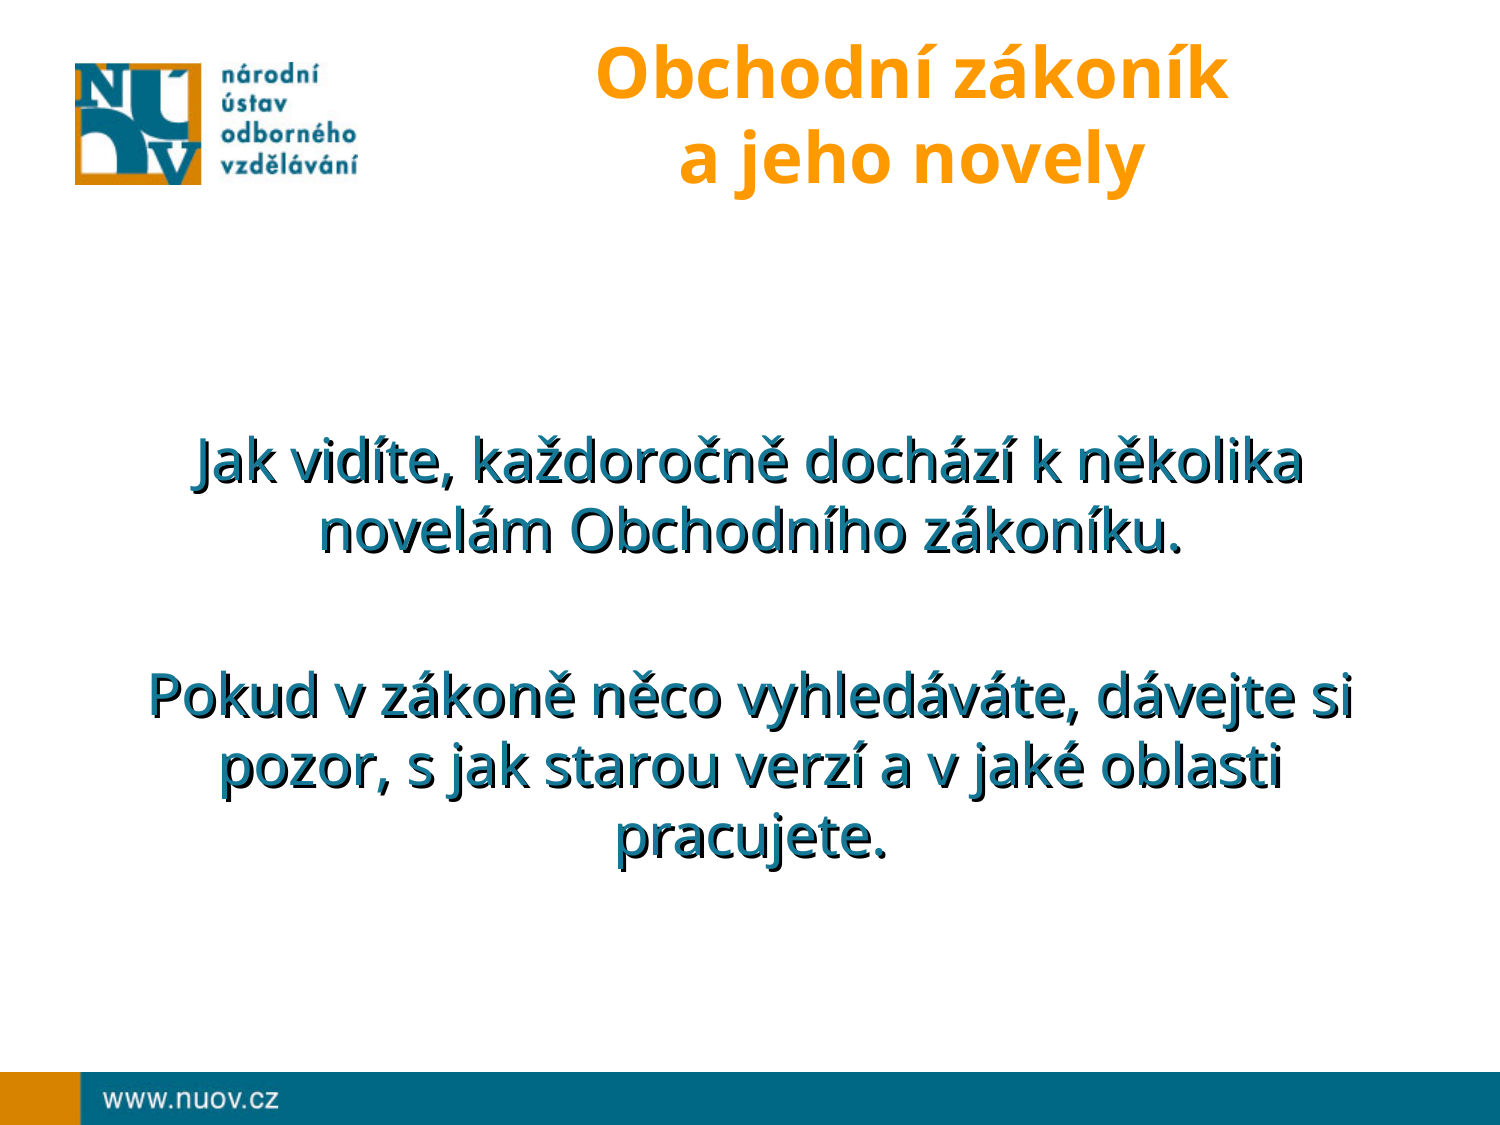

# Obchodní zákoník a jeho novely
Jak vidíte, každoročně dochází k několika novelám Obchodního zákoníku.
Pokud v zákoně něco vyhledáváte, dávejte si pozor, s jak starou verzí a v jaké oblasti pracujete.